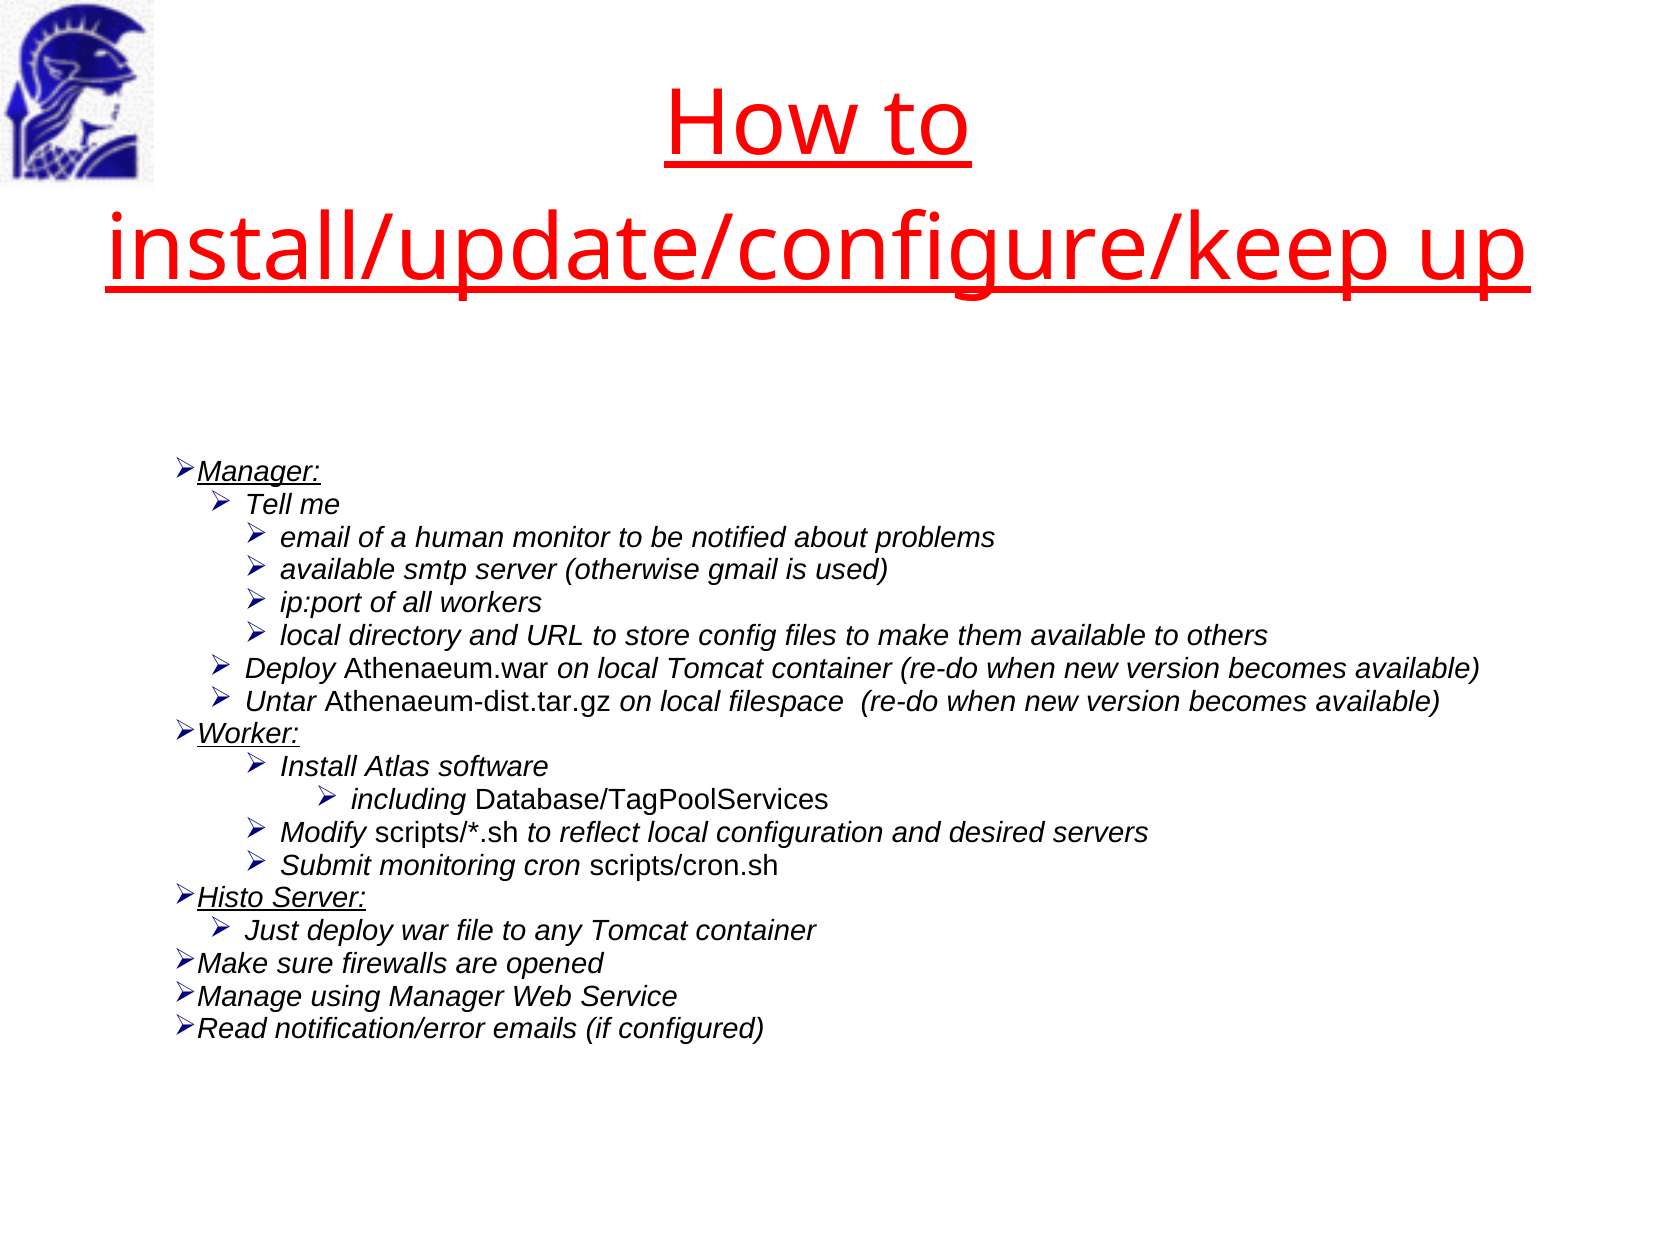

# How to install/update/configure/keep up
Manager:
Tell me
email of a human monitor to be notified about problems
available smtp server (otherwise gmail is used)
ip:port of all workers
local directory and URL to store config files to make them available to others
Deploy Athenaeum.war on local Tomcat container (re-do when new version becomes available)
Untar Athenaeum-dist.tar.gz on local filespace (re-do when new version becomes available)
Worker:
Install Atlas software
including Database/TagPoolServices
Modify scripts/*.sh to reflect local configuration and desired servers
Submit monitoring cron scripts/cron.sh
Histo Server:
Just deploy war file to any Tomcat container
Make sure firewalls are opened
Manage using Manager Web Service
Read notification/error emails (if configured)